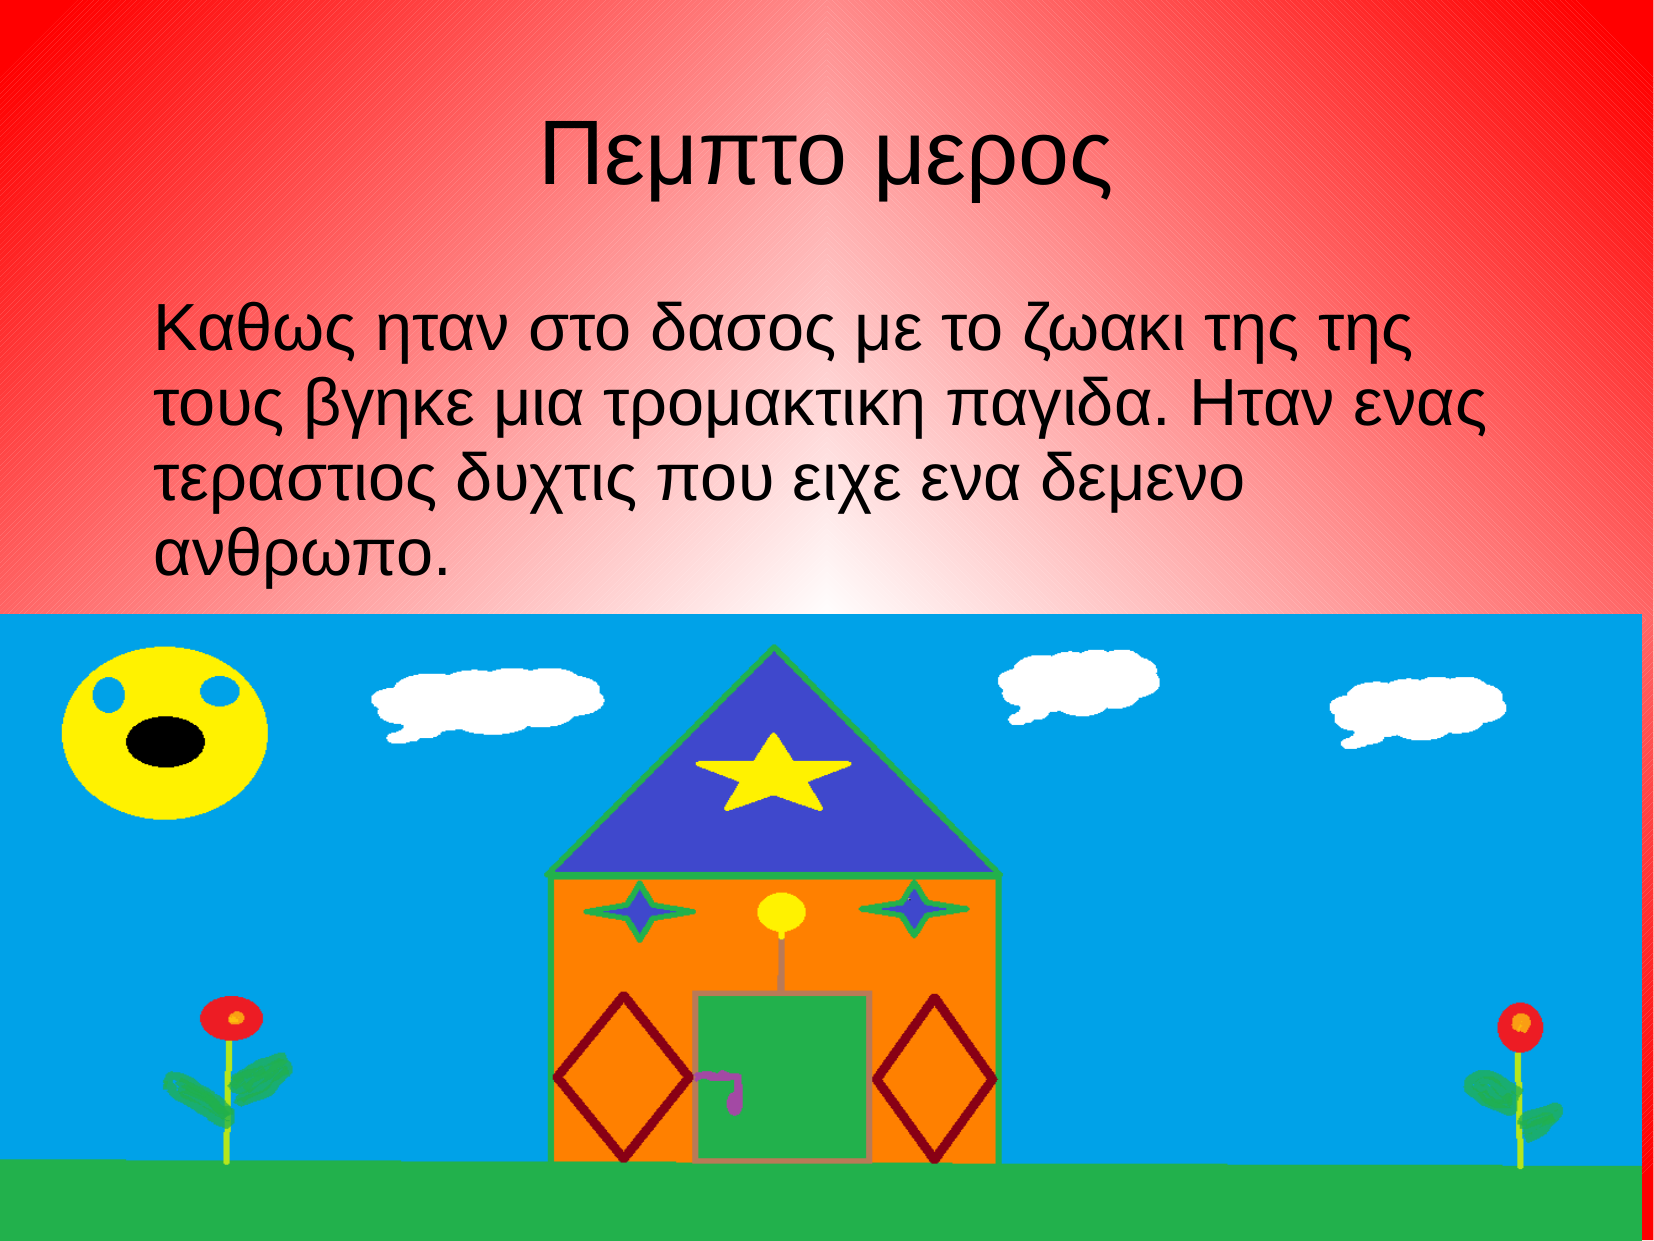

# Πεμπτο μερος
Καθως ηταν στο δασος με το ζωακι της της τους βγηκε μια τρομακτικη παγιδα. Ηταν ενας τεραστιος δυχτις που ειχε ενα δεμενο ανθρωπο.